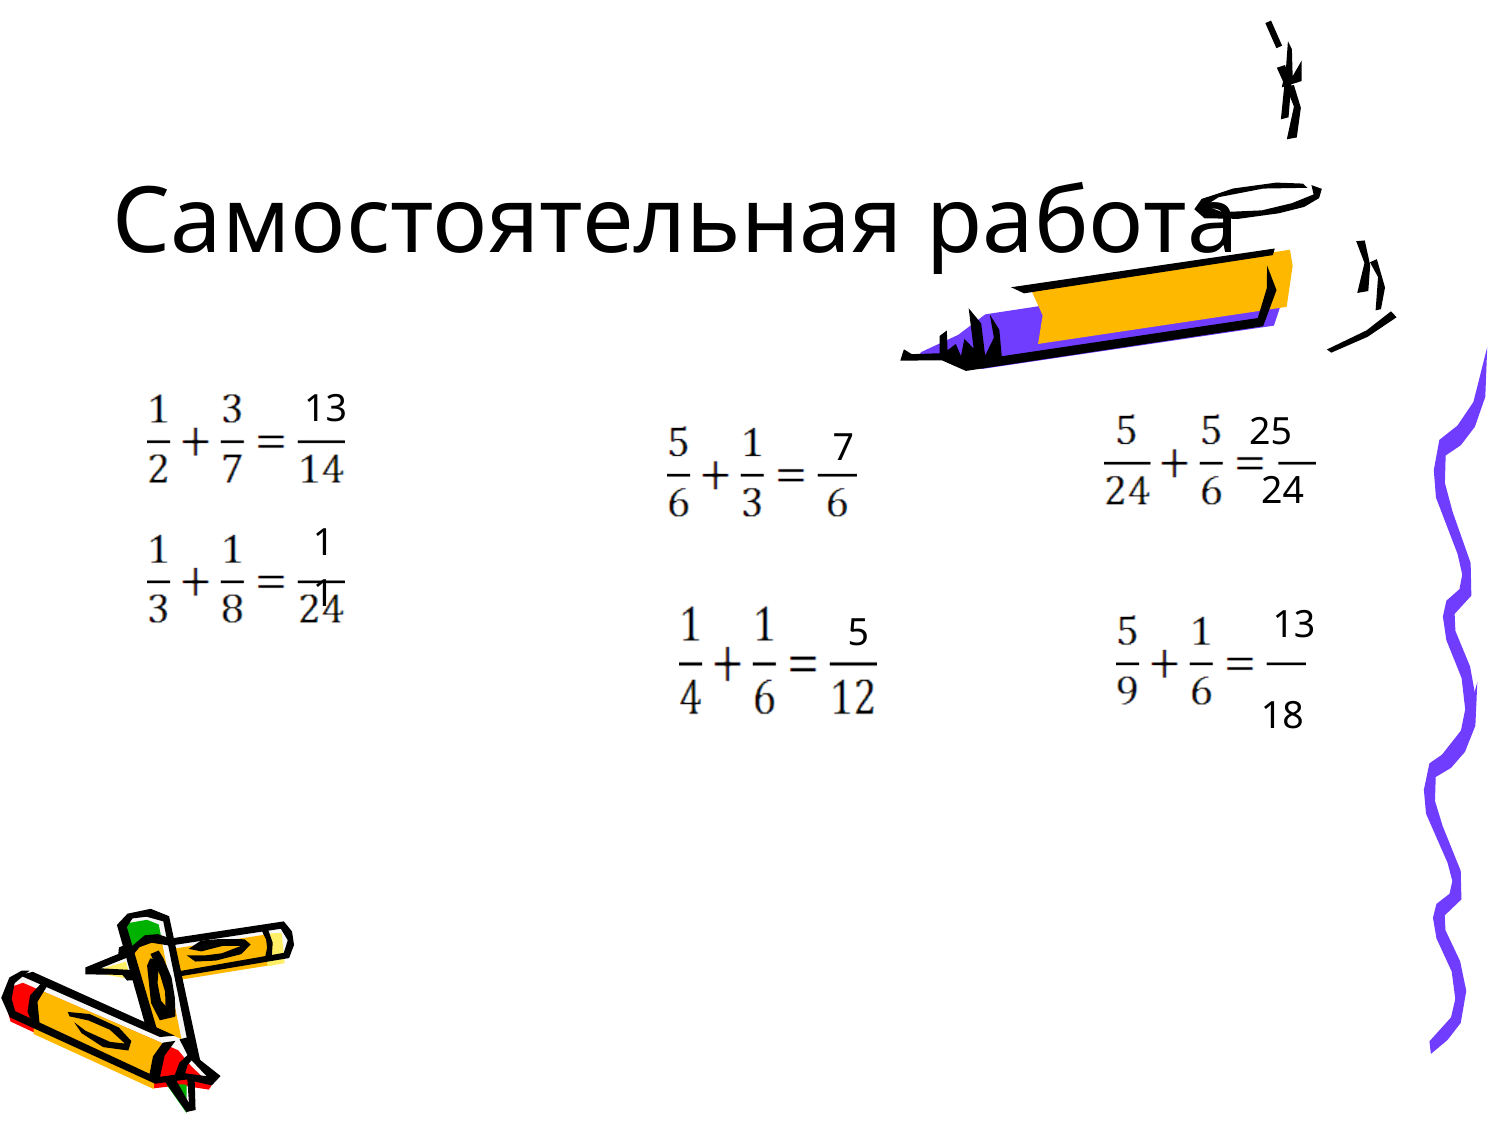

Самостоятельная работа
13
25
7
24
11
13
5
18